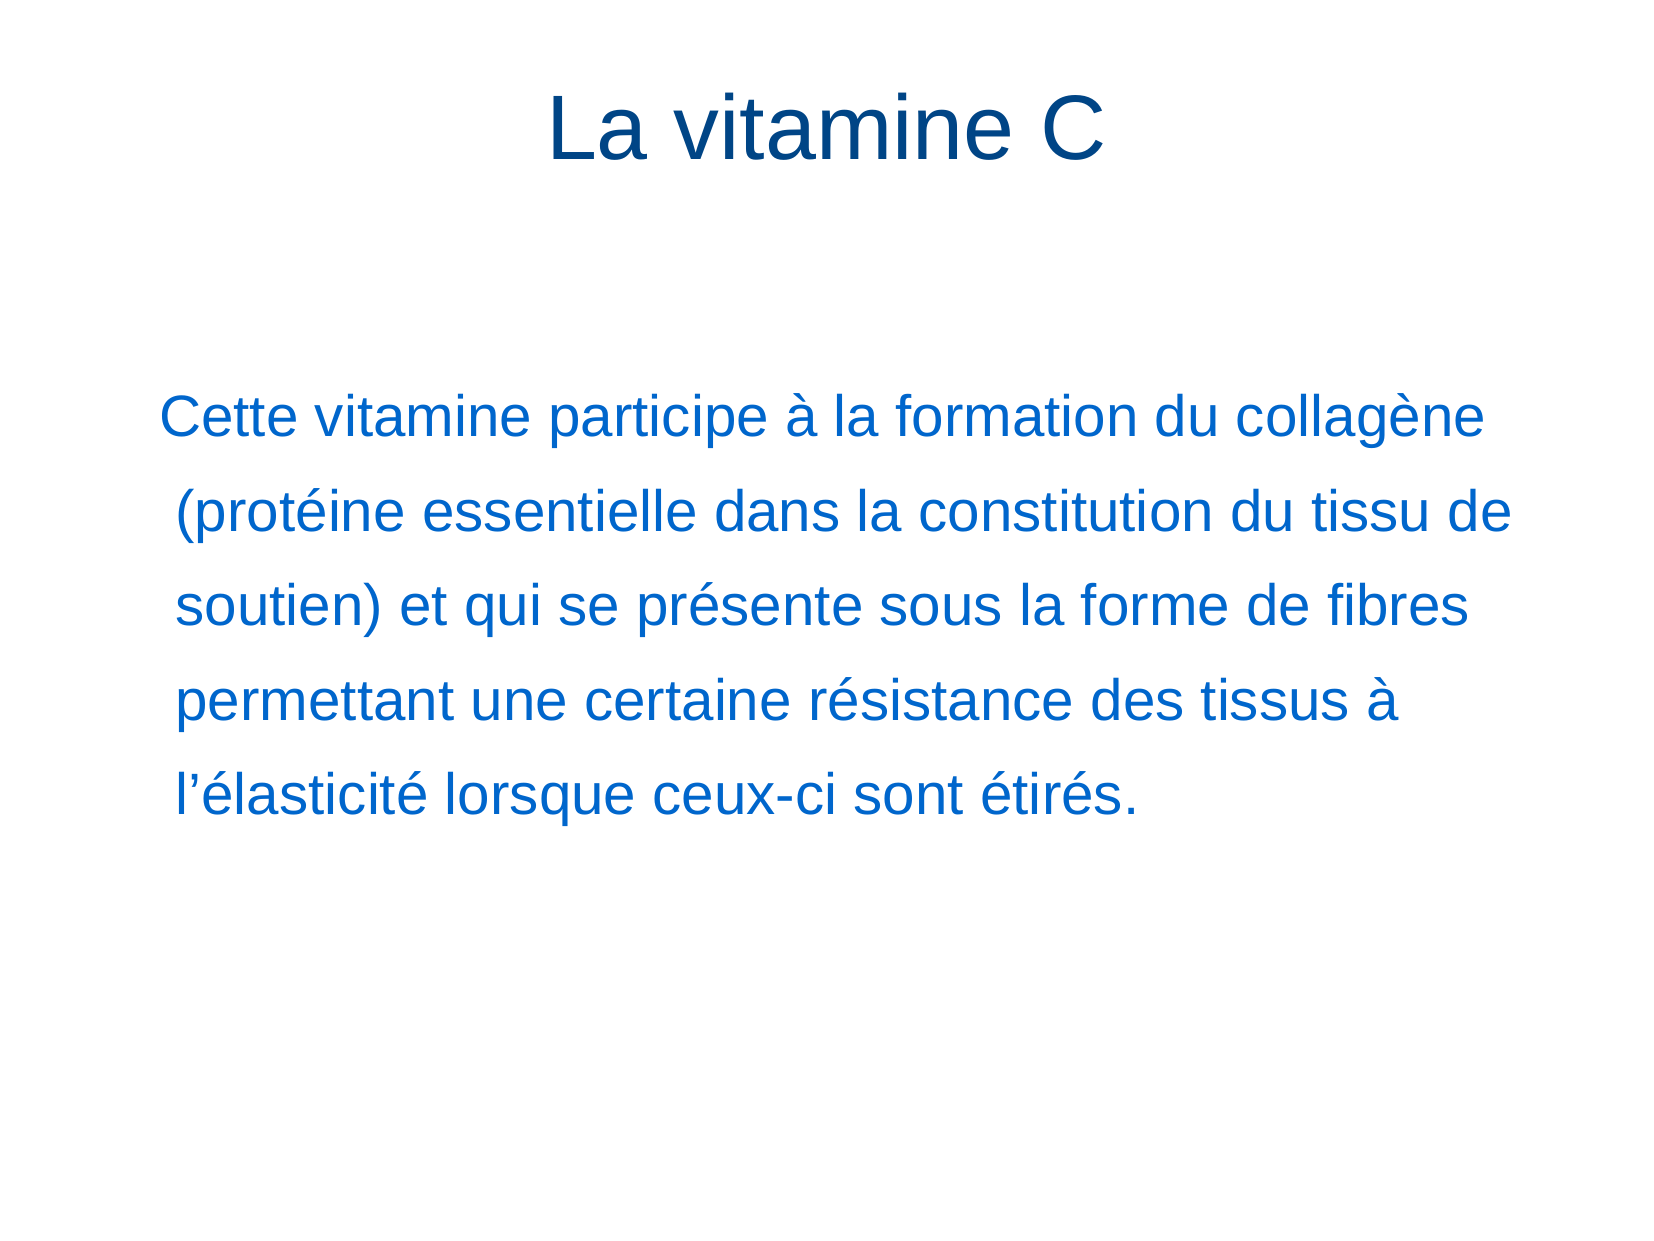

# La vitamine C
Cette vitamine participe à la formation du collagène
 (protéine essentielle dans la constitution du tissu de
 soutien) et qui se présente sous la forme de fibres
 permettant une certaine résistance des tissus à
 l’élasticité lorsque ceux-ci sont étirés.